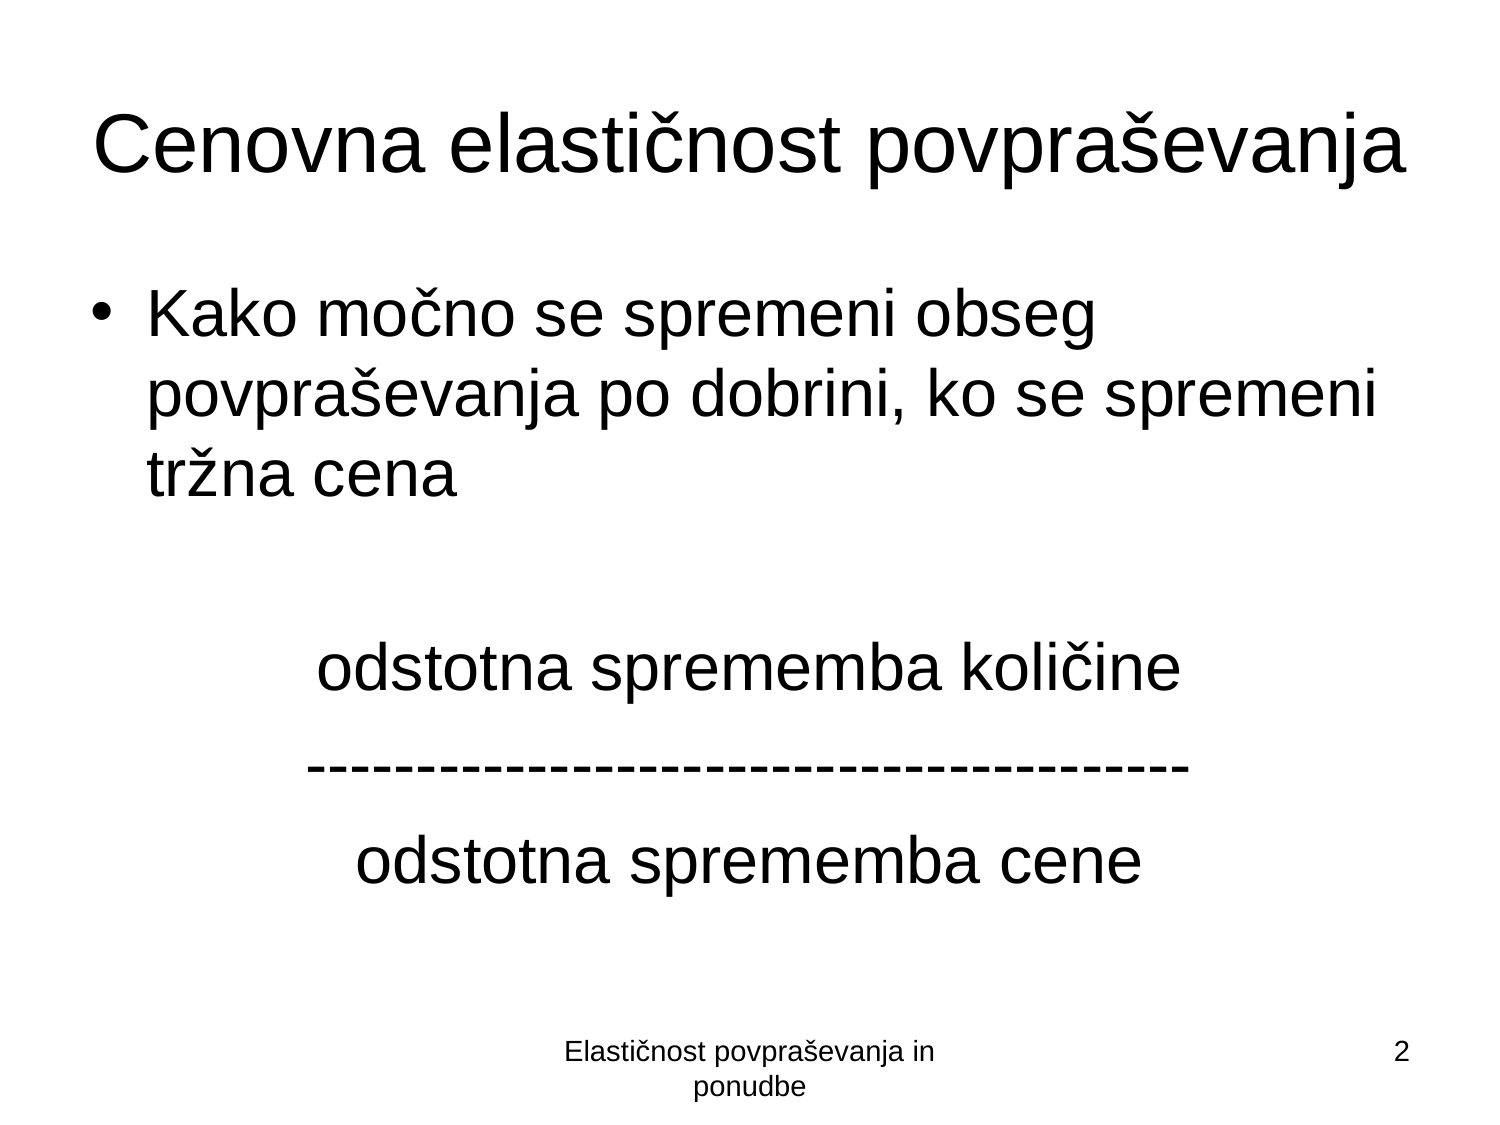

# Cenovna elastičnost povpraševanja
Kako močno se spremeni obseg povpraševanja po dobrini, ko se spremeni tržna cena
odstotna sprememba količine
----------------------------------------
odstotna sprememba cene
Elastičnost povpraševanja in ponudbe